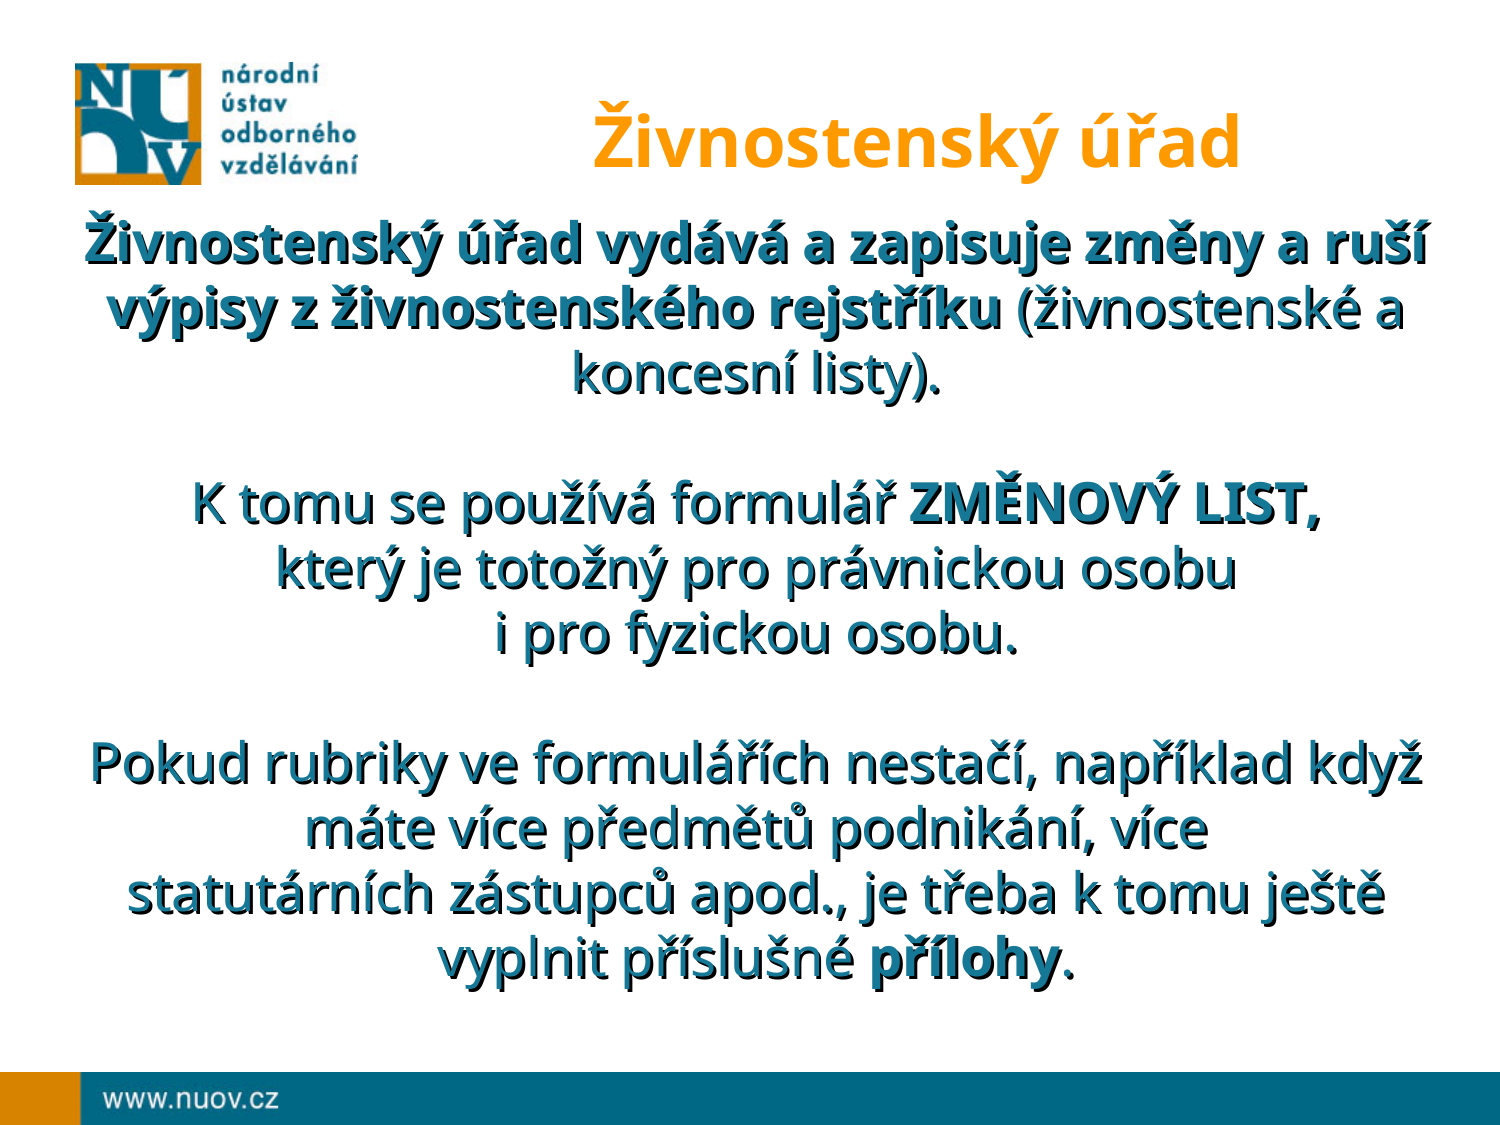

# Živnostenský úřad
Živnostenský úřad vydává a zapisuje změny a ruší výpisy z živnostenského rejstříku (živnostenské a koncesní listy).
K tomu se používá formulář ZMĚNOVÝ LIST,
který je totožný pro právnickou osobu
i pro fyzickou osobu.
Pokud rubriky ve formulářích nestačí, například když máte více předmětů podnikání, více
statutárních zástupců apod., je třeba k tomu ještě vyplnit příslušné přílohy.